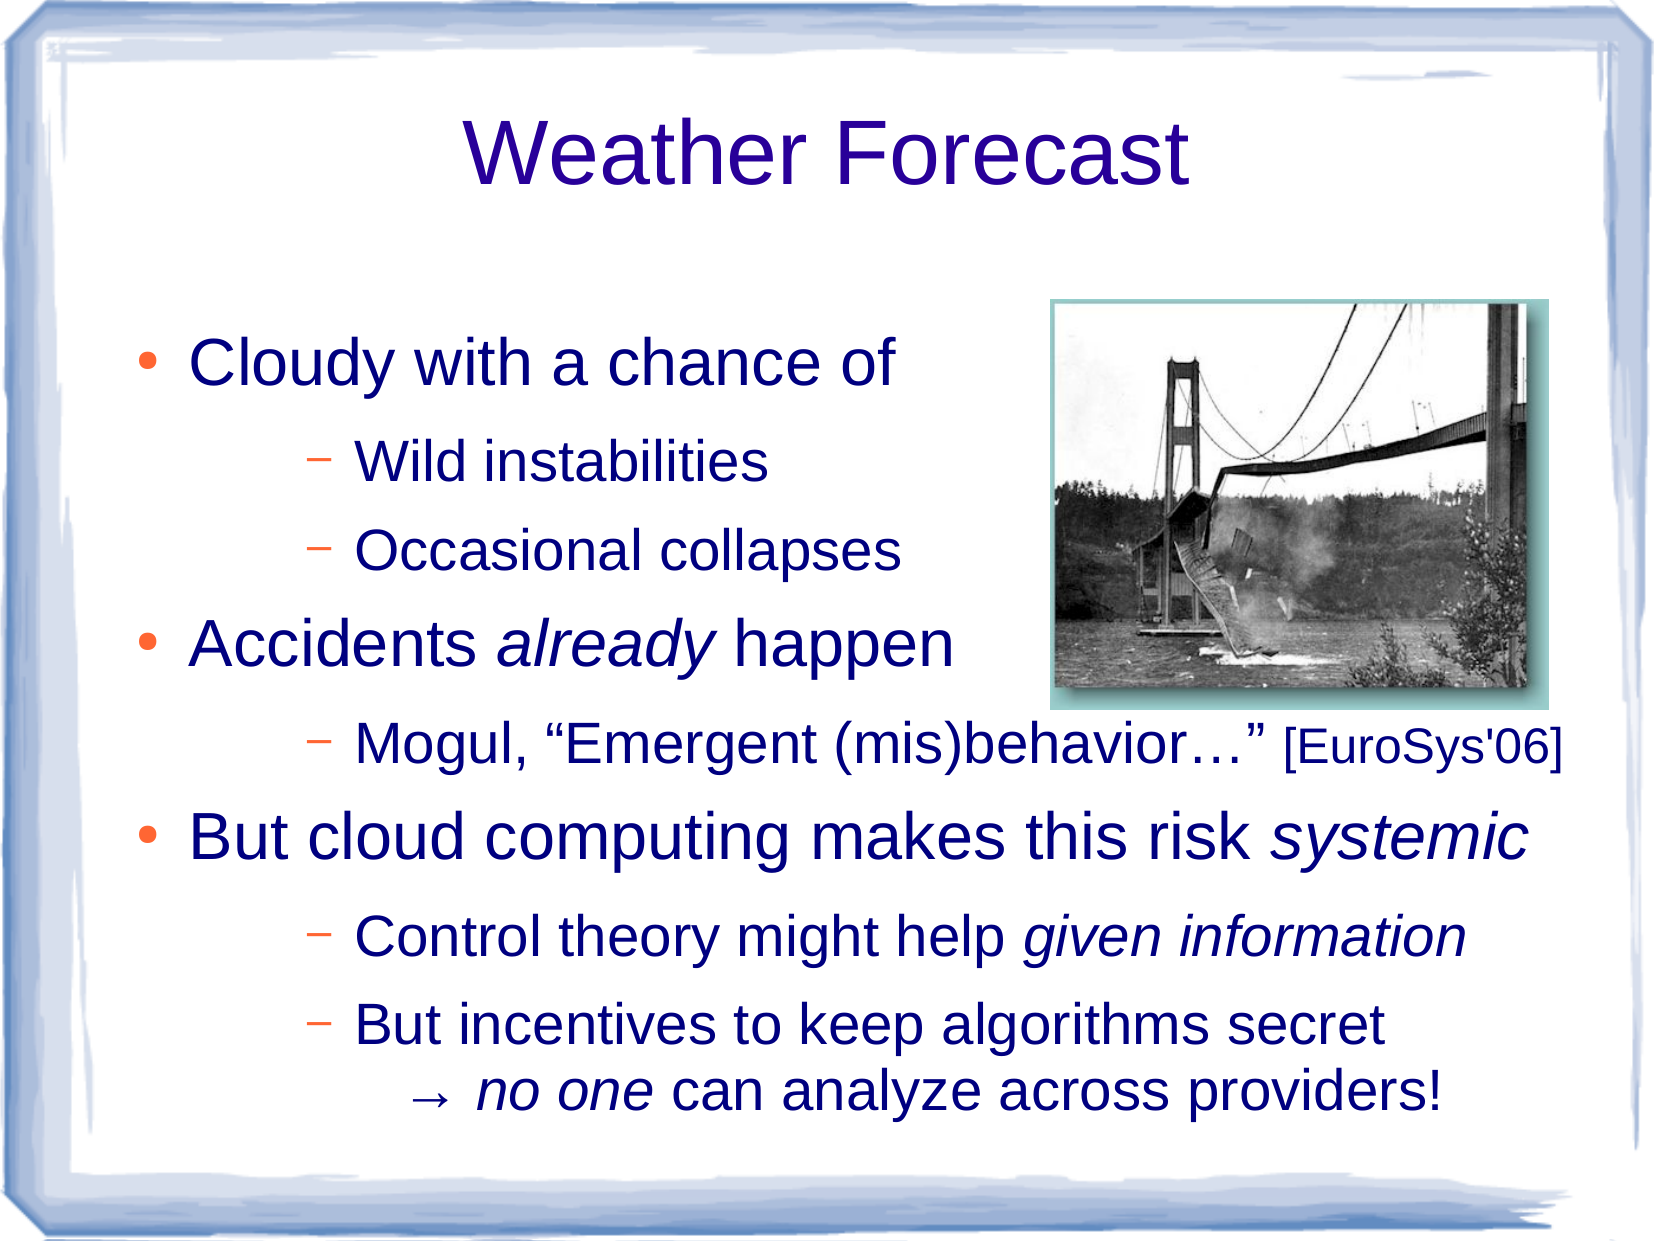

# Weather Forecast
Cloudy with a chance of
Wild instabilities
Occasional collapses
Accidents already happen
Mogul, “Emergent (mis)behavior…” [EuroSys'06]
But cloud computing makes this risk systemic
Control theory might help given information
But incentives to keep algorithms secret
→ no one can analyze across providers!